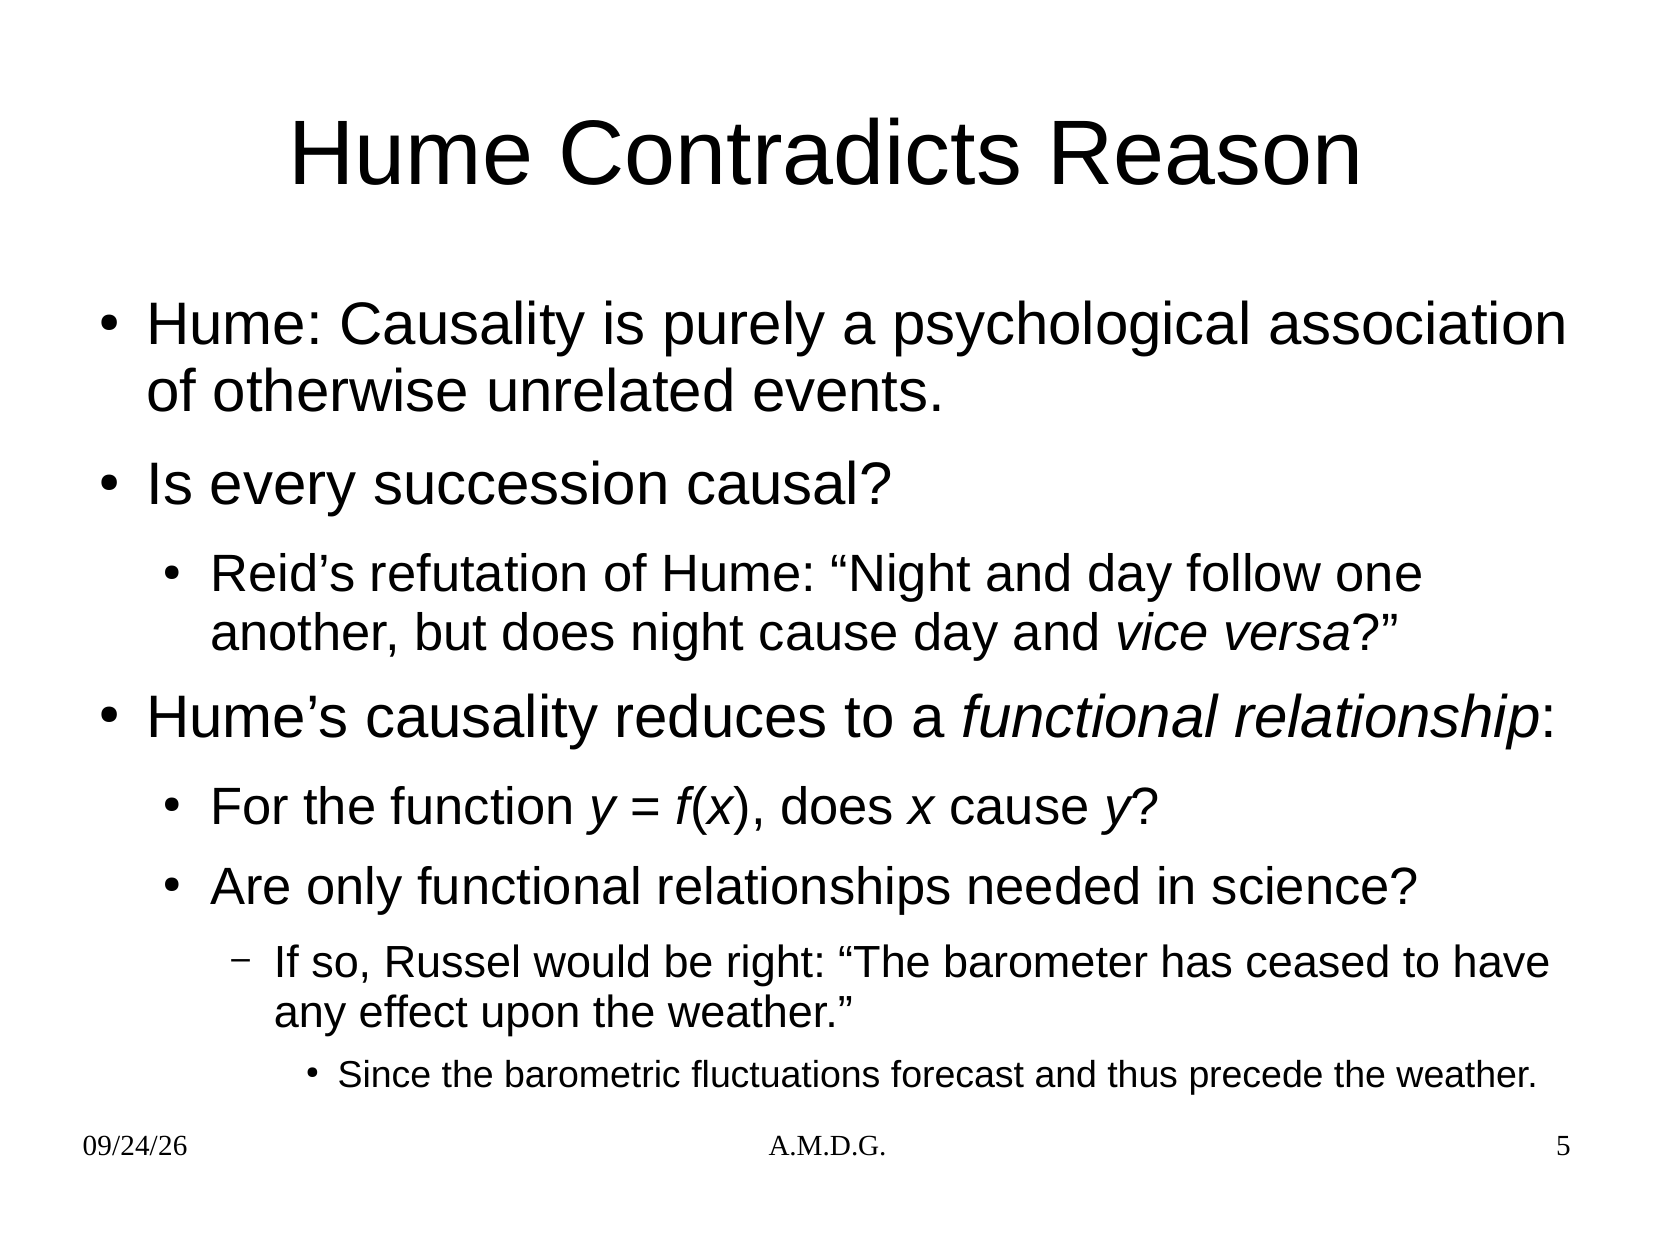

Hume Contradicts Reason
# Hume: Causality is purely a psychological association of otherwise unrelated events.
Is every succession causal?
Reid’s refutation of Hume: “Night and day follow one another, but does night cause day and vice versa?”
Hume’s causality reduces to a functional relationship:
For the function y = f(x), does x cause y?
Are only functional relationships needed in science?
If so, Russel would be right: “The barometer has ceased to have any effect upon the weather.”
Since the barometric fluctuations forecast and thus precede the weather.
A.M.D.G.
5